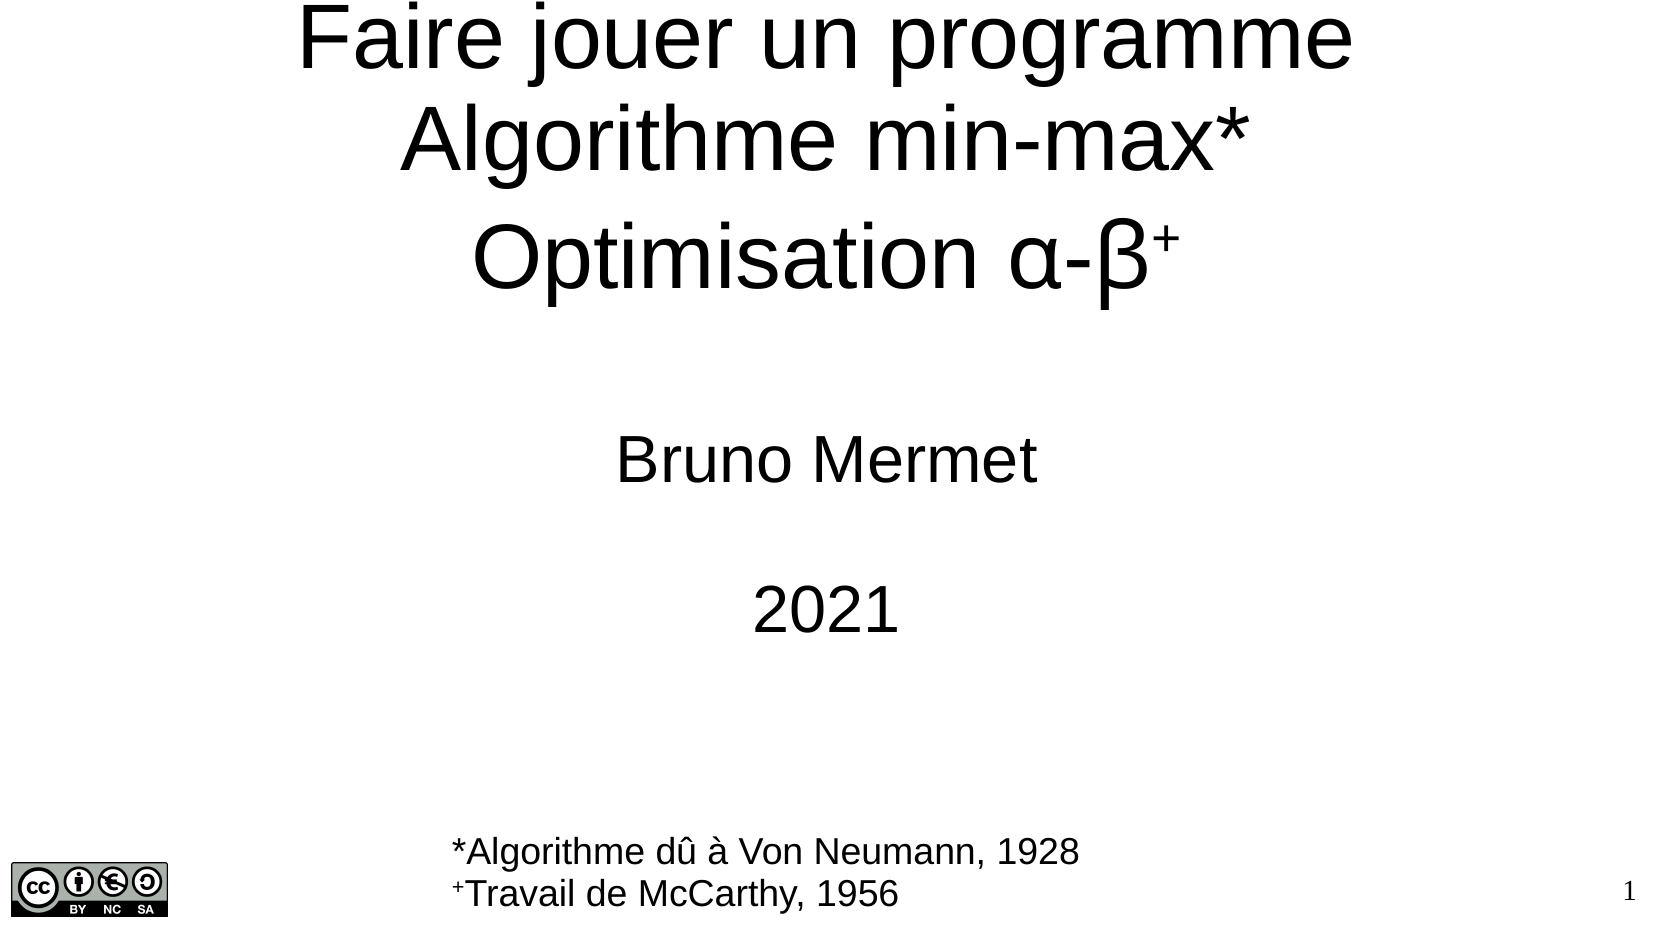

# Faire jouer un programme Algorithme min-max* Optimisation α-β+
Bruno Mermet
2021
*Algorithme dû à Von Neumann, 1928
+Travail de McCarthy, 1956
1